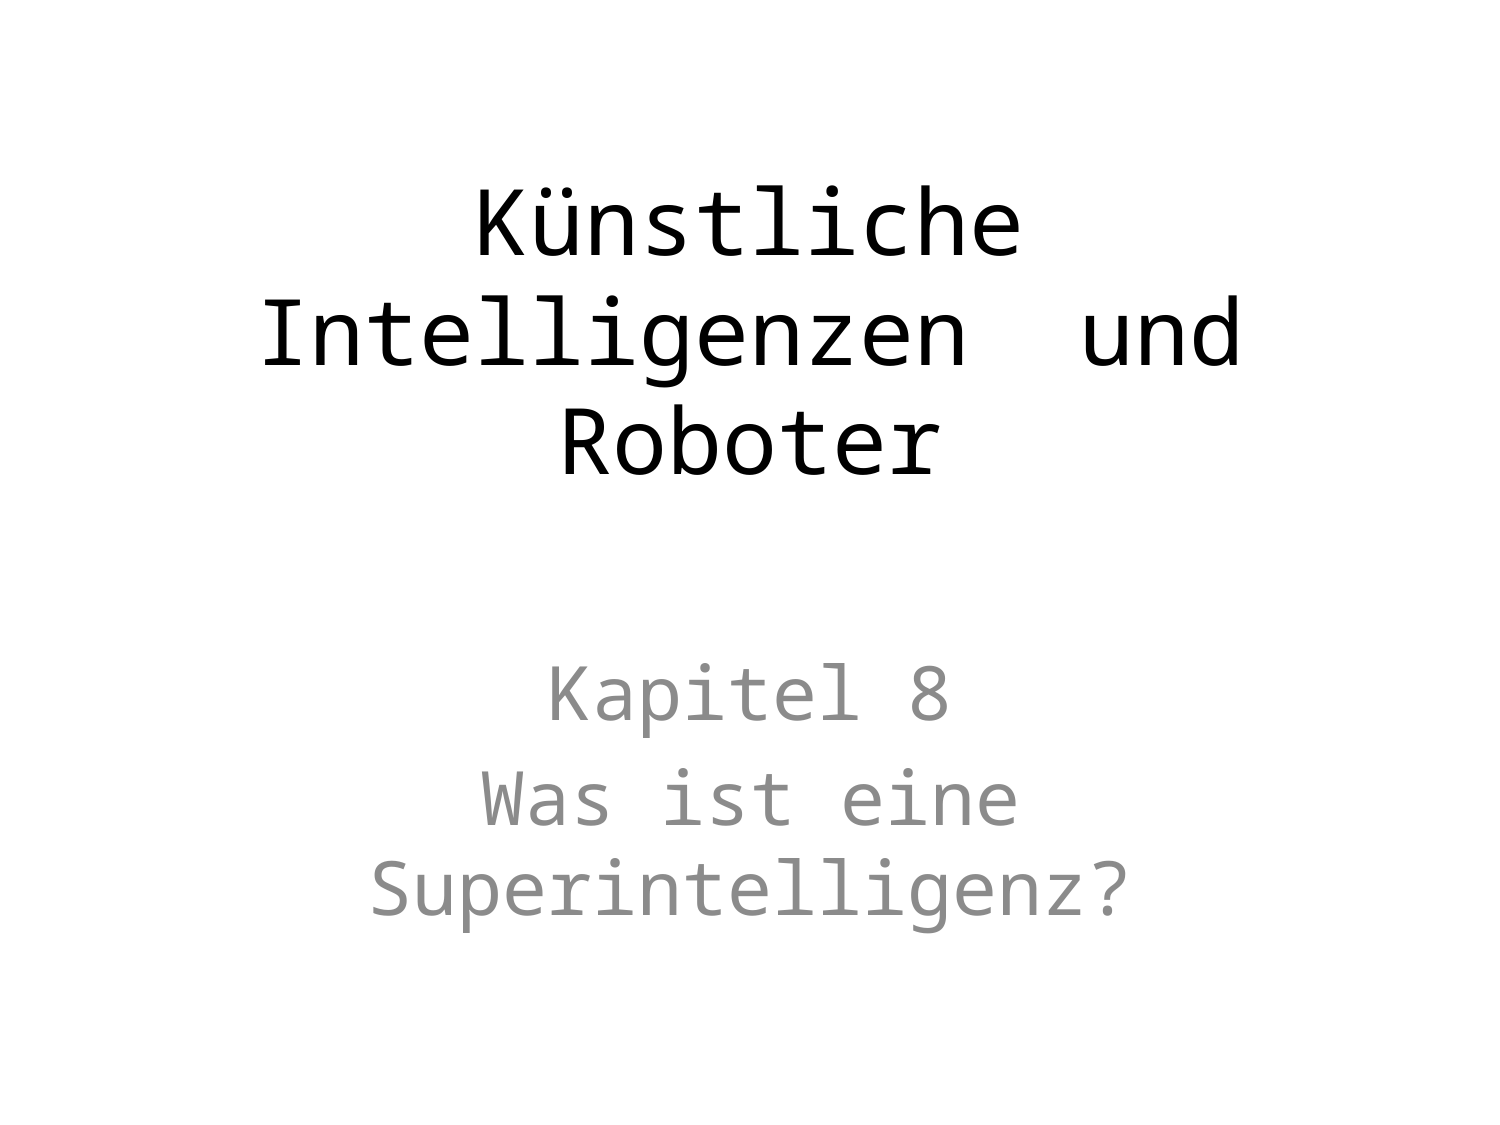

# Künstliche Intelligenzen und Roboter
Kapitel 8
Was ist eine Superintelligenz?